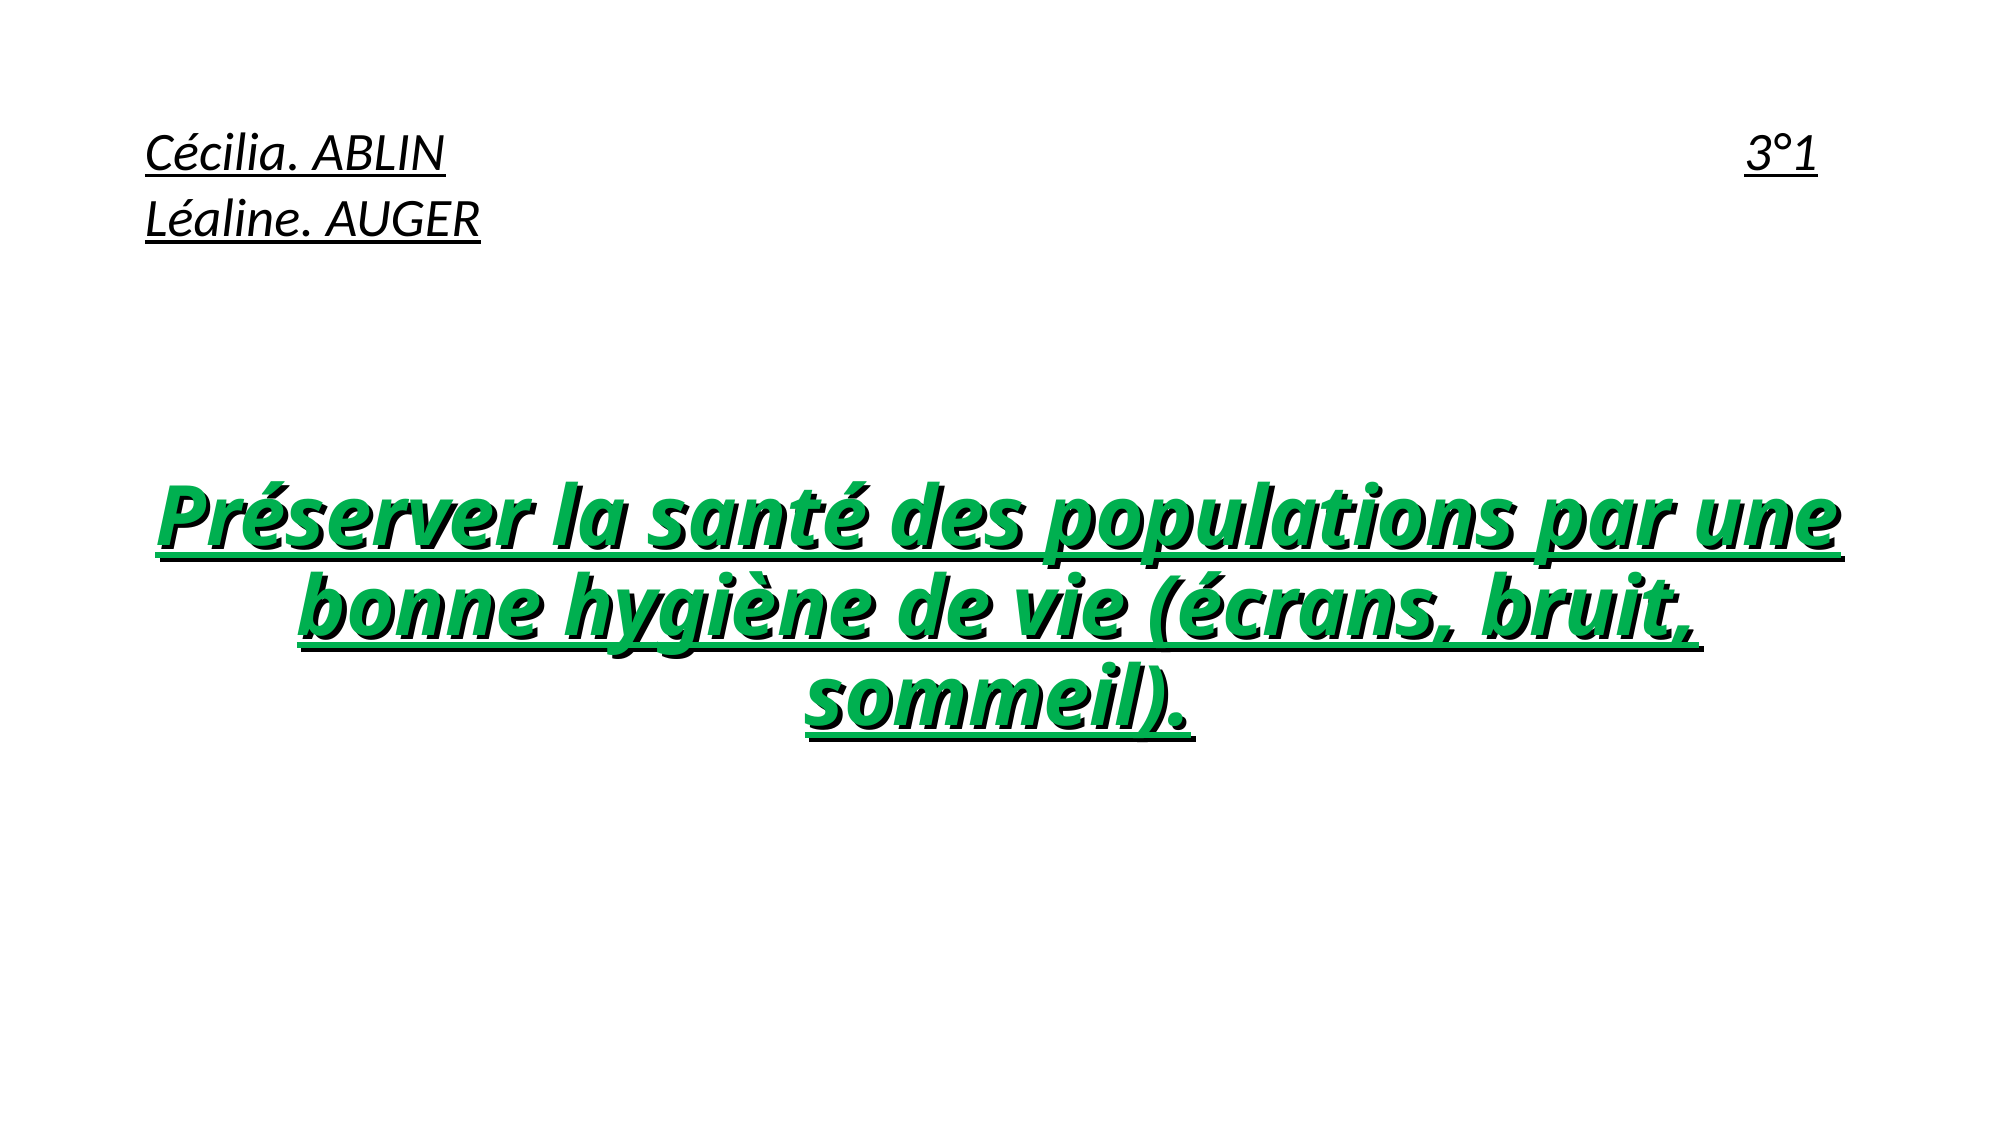

Cécilia. ABLIN 3°1
Léaline. AUGER
# Préserver la santé des populations par une bonne hygiène de vie (écrans, bruit, sommeil).